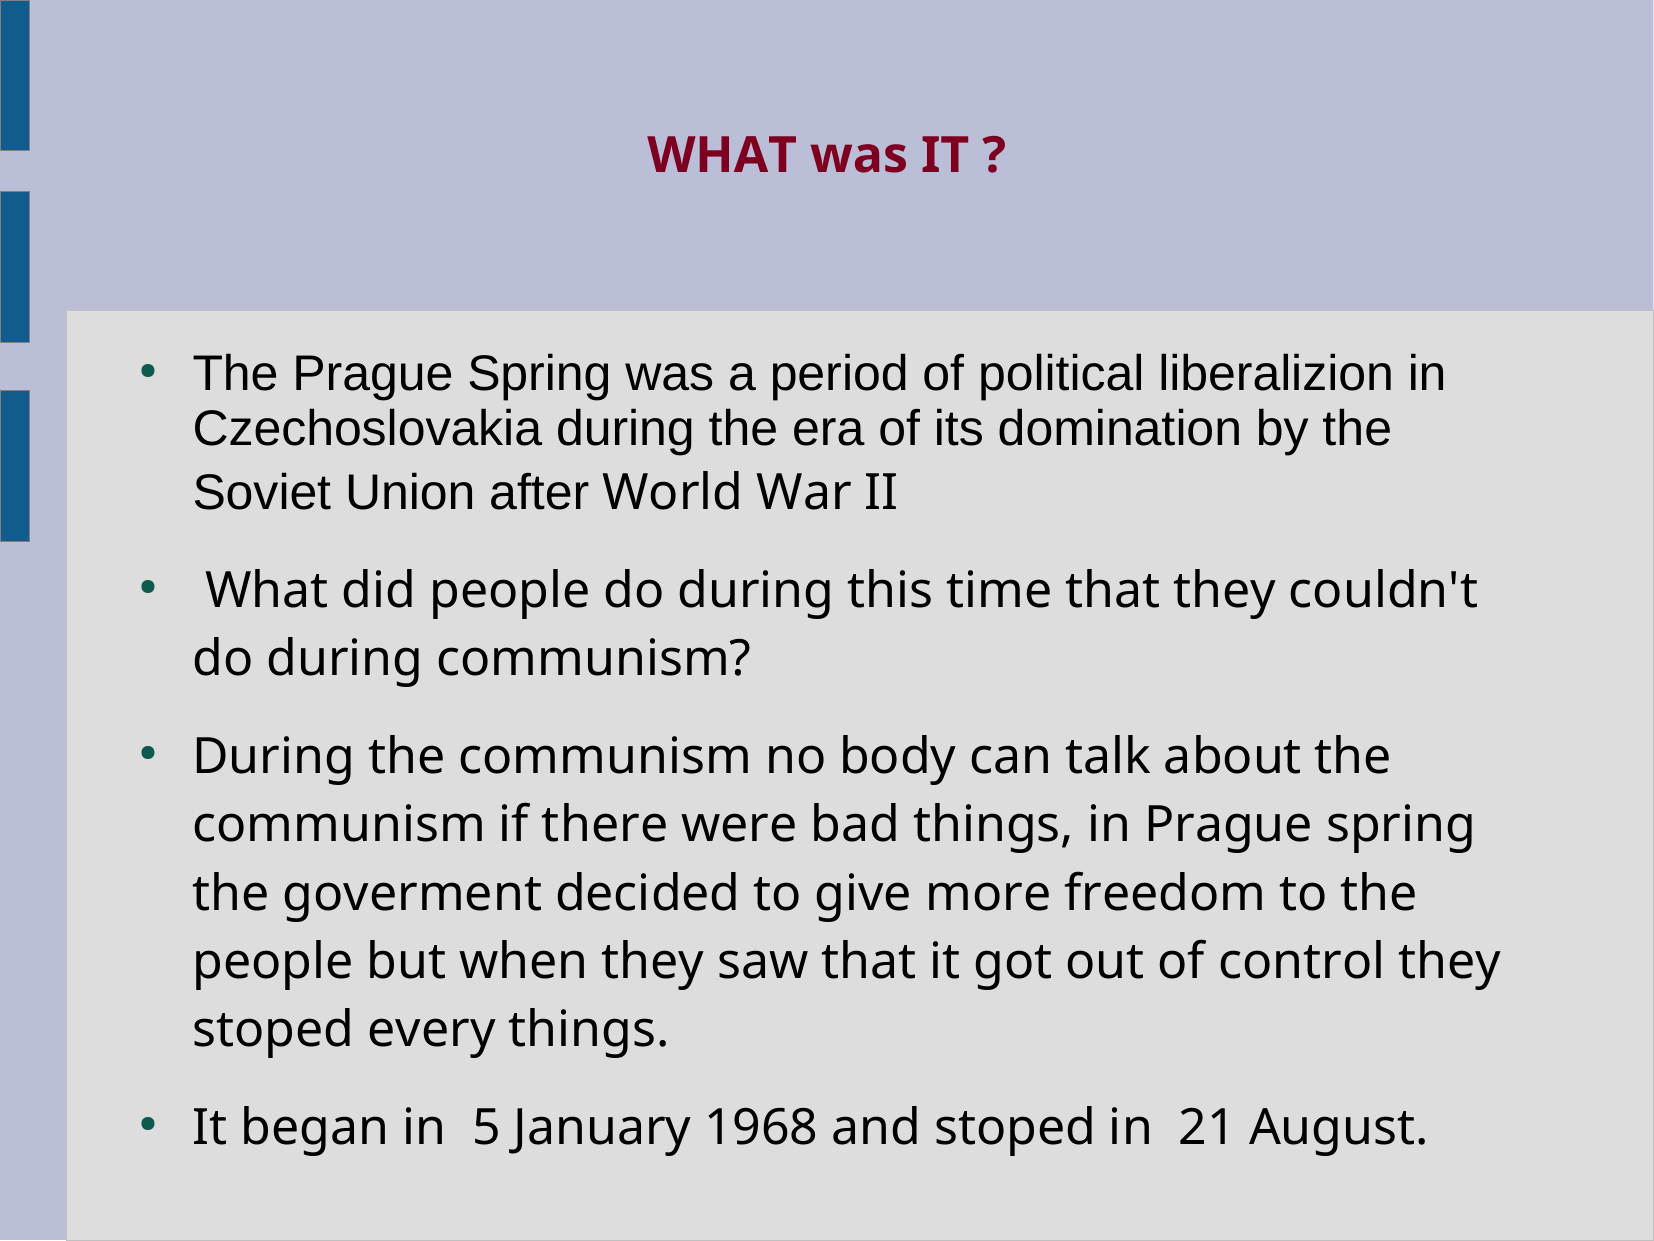

# WHAT was IT ?
The Prague Spring was a period of political liberalizion in Czechoslovakia during the era of its domination by the Soviet Union after World War II
 What did people do during this time that they couldn't do during communism?
During the communism no body can talk about the communism if there were bad things, in Prague spring the goverment decided to give more freedom to the people but when they saw that it got out of control they stoped every things.
It began in 5 January 1968 and stoped in 21 August.